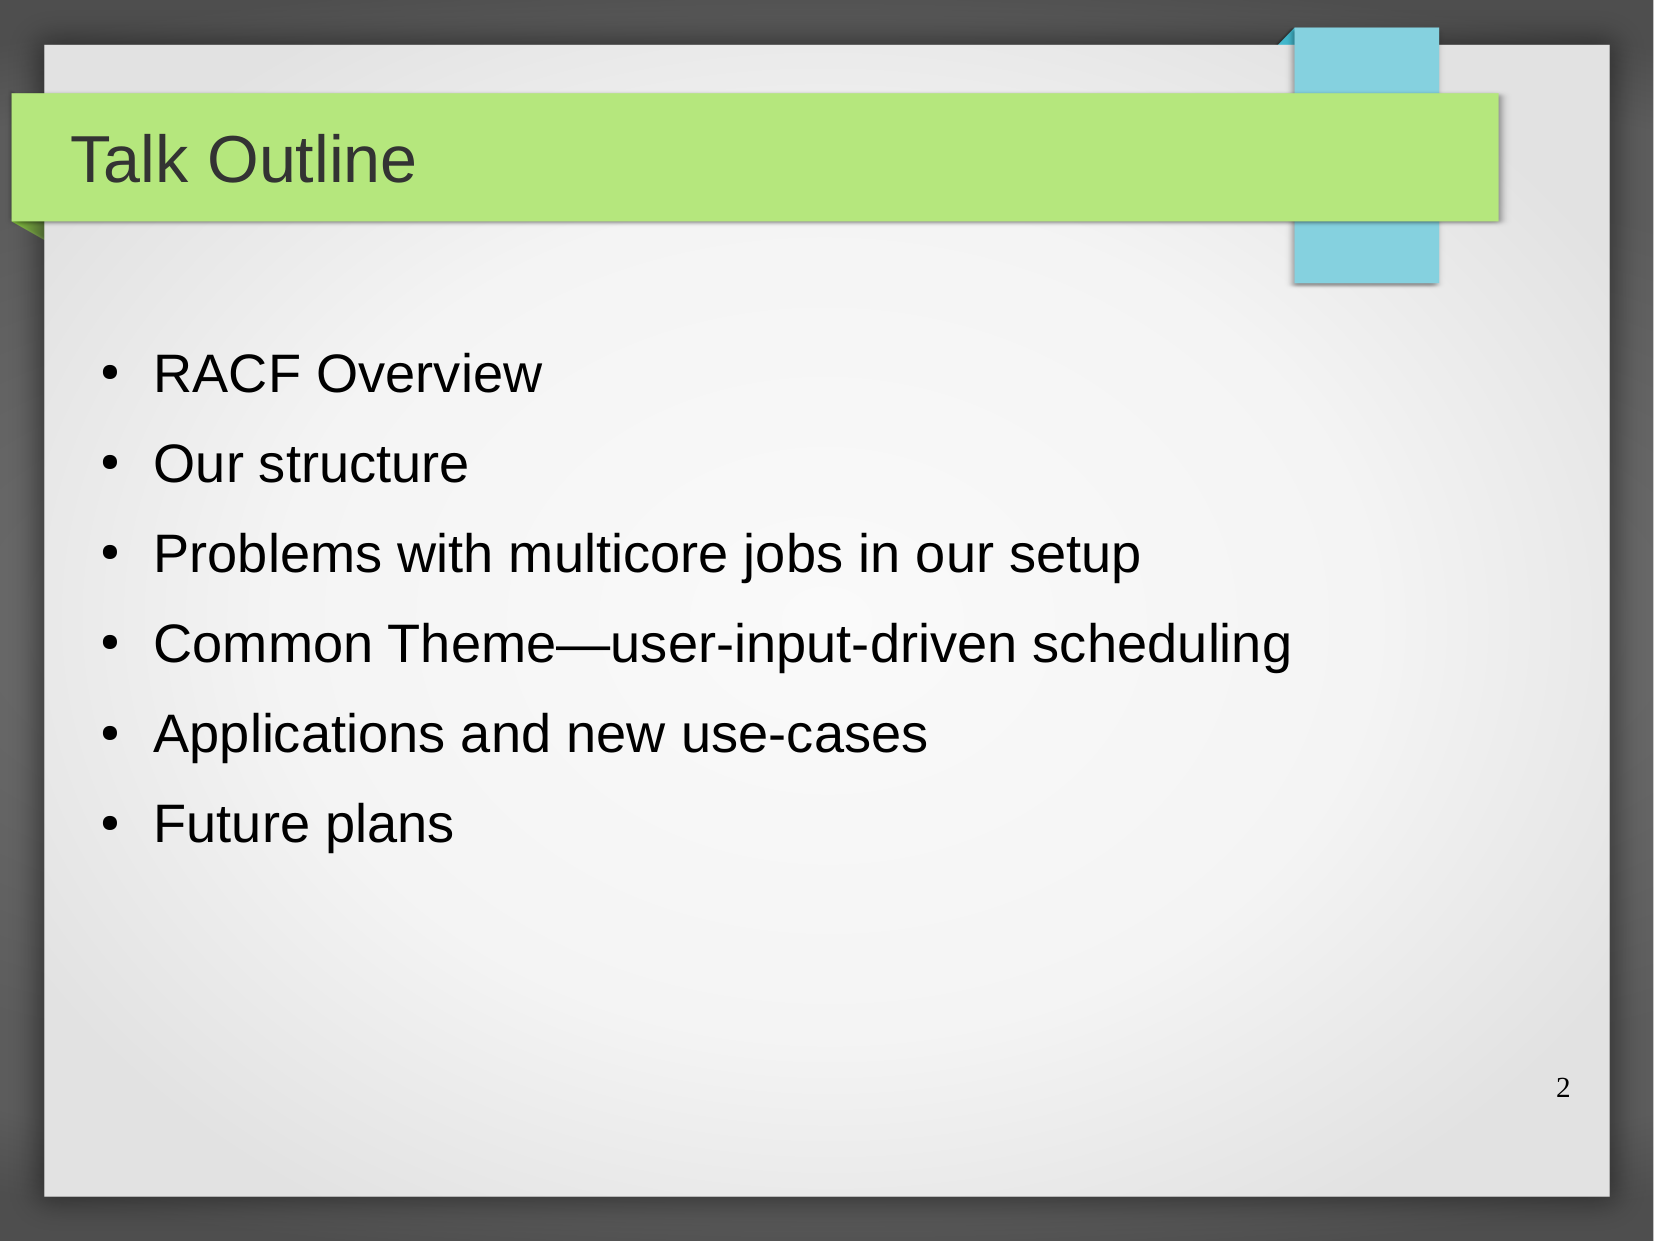

# Talk Outline
RACF Overview
Our structure
Problems with multicore jobs in our setup
Common Theme—user-input-driven scheduling
Applications and new use-cases
Future plans
2